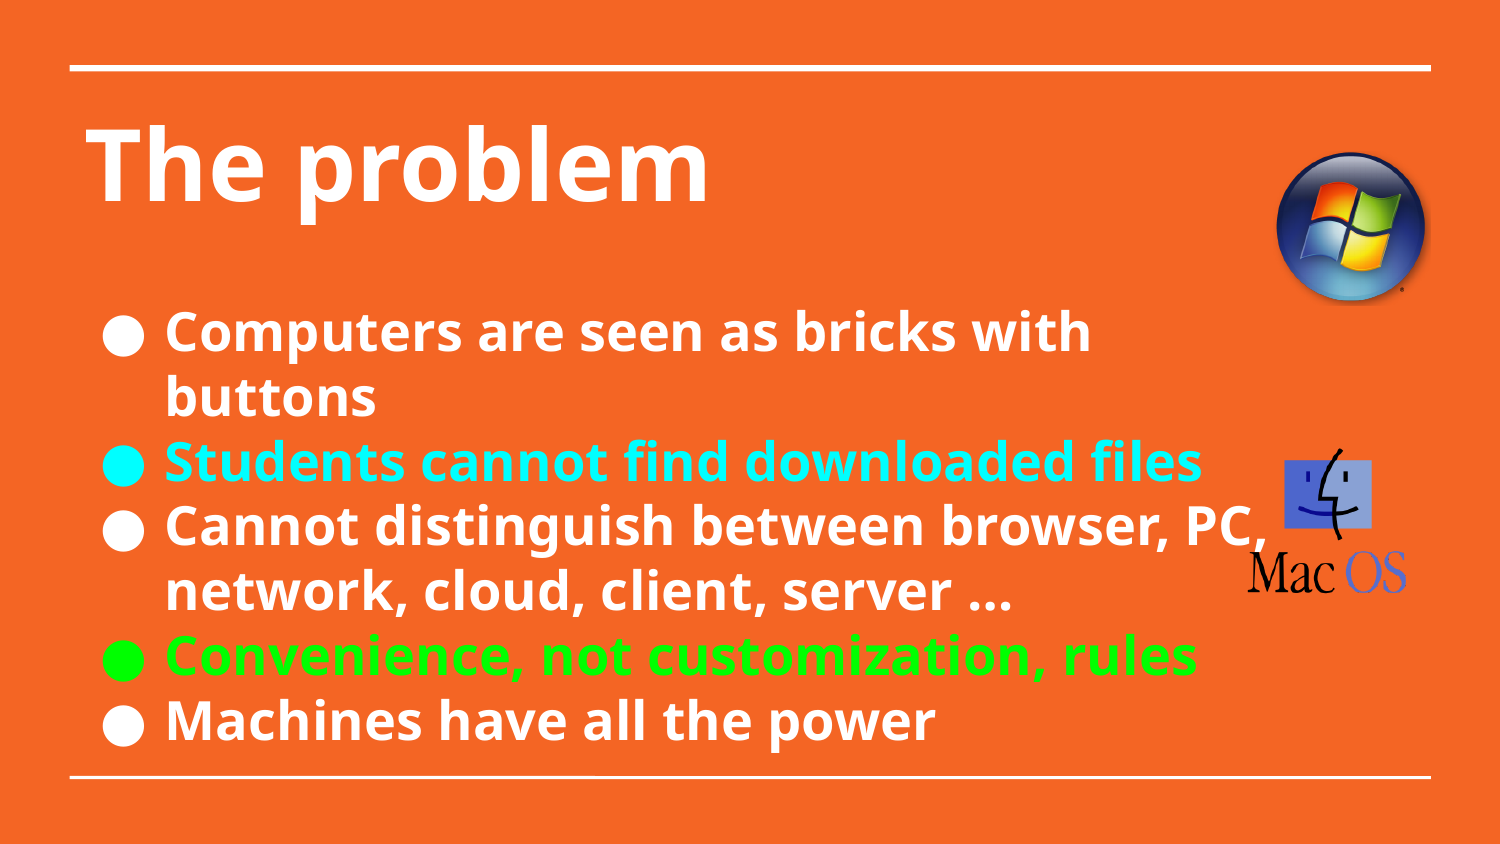

# The problem
Computers are seen as bricks with buttons
Students cannot find downloaded files
Cannot distinguish between browser, PC, network, cloud, client, server …
Convenience, not customization, rules
Machines have all the power